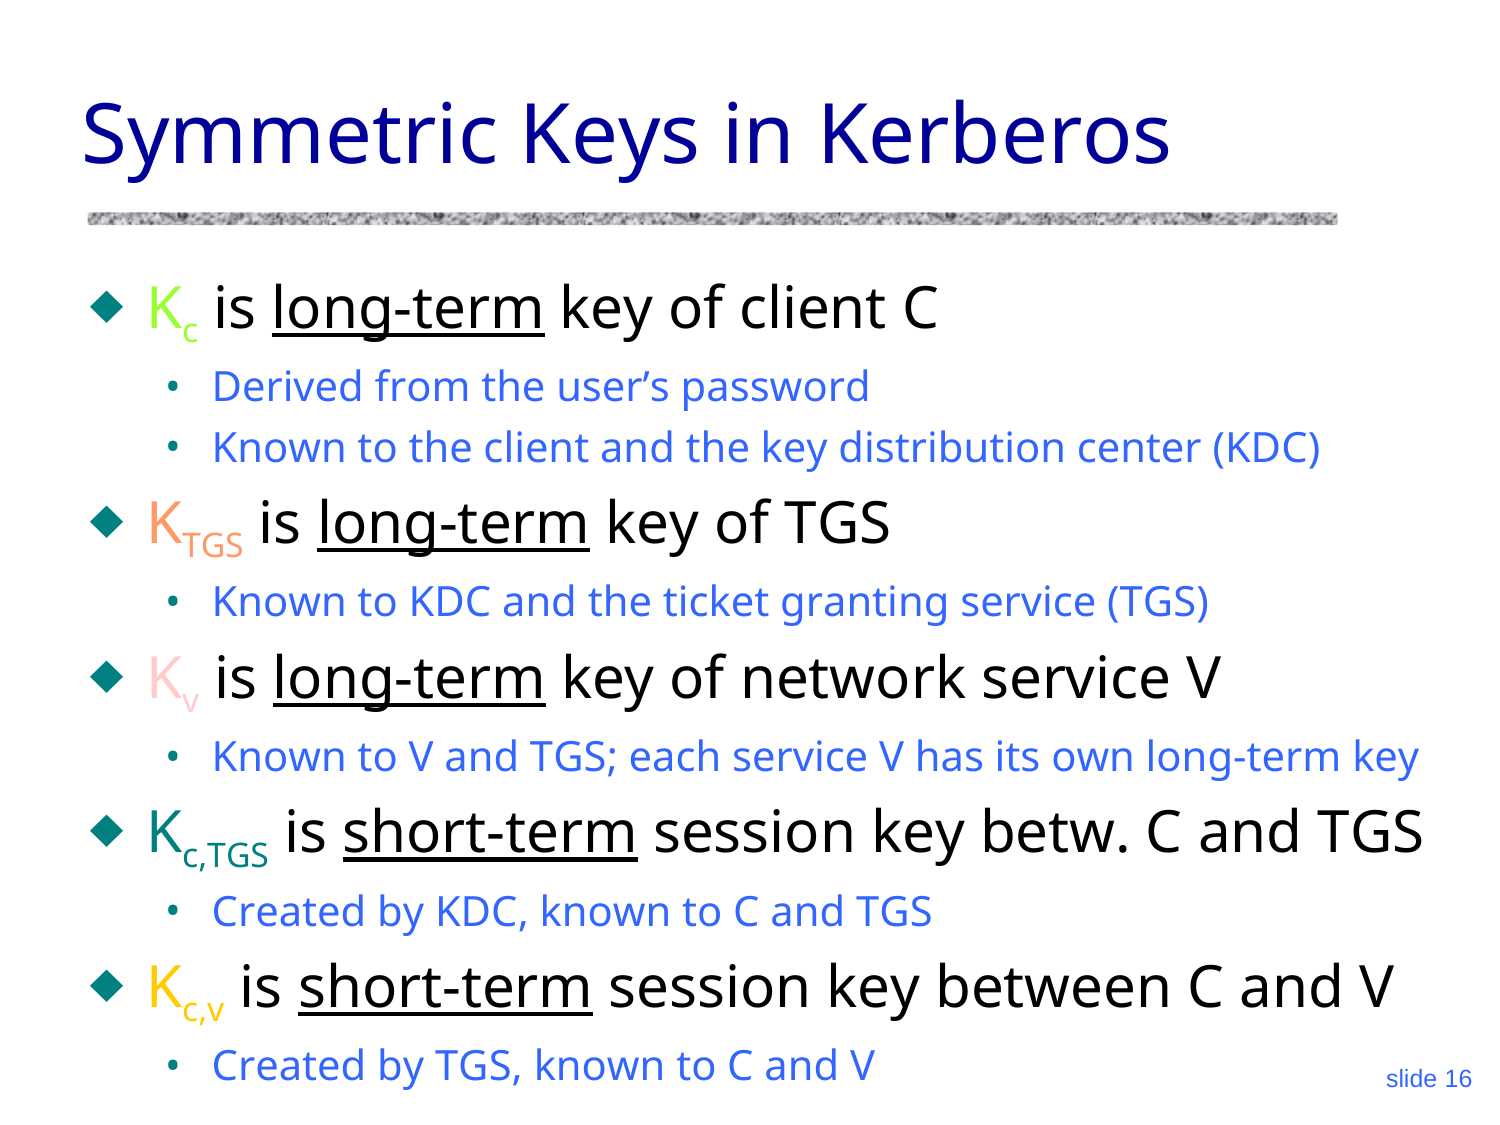

Symmetric Keys in Kerberos
Kc is long-term key of client C
Derived from the user’s password
Known to the client and the key distribution center (KDC)
KTGS is long-term key of TGS
Known to KDC and the ticket granting service (TGS)
Kv is long-term key of network service V
Known to V and TGS; each service V has its own long-term key
Kc,TGS is short-term session key betw. C and TGS
Created by KDC, known to C and TGS
Kc,v is short-term session key between C and V
Created by TGS, known to C and V
slide